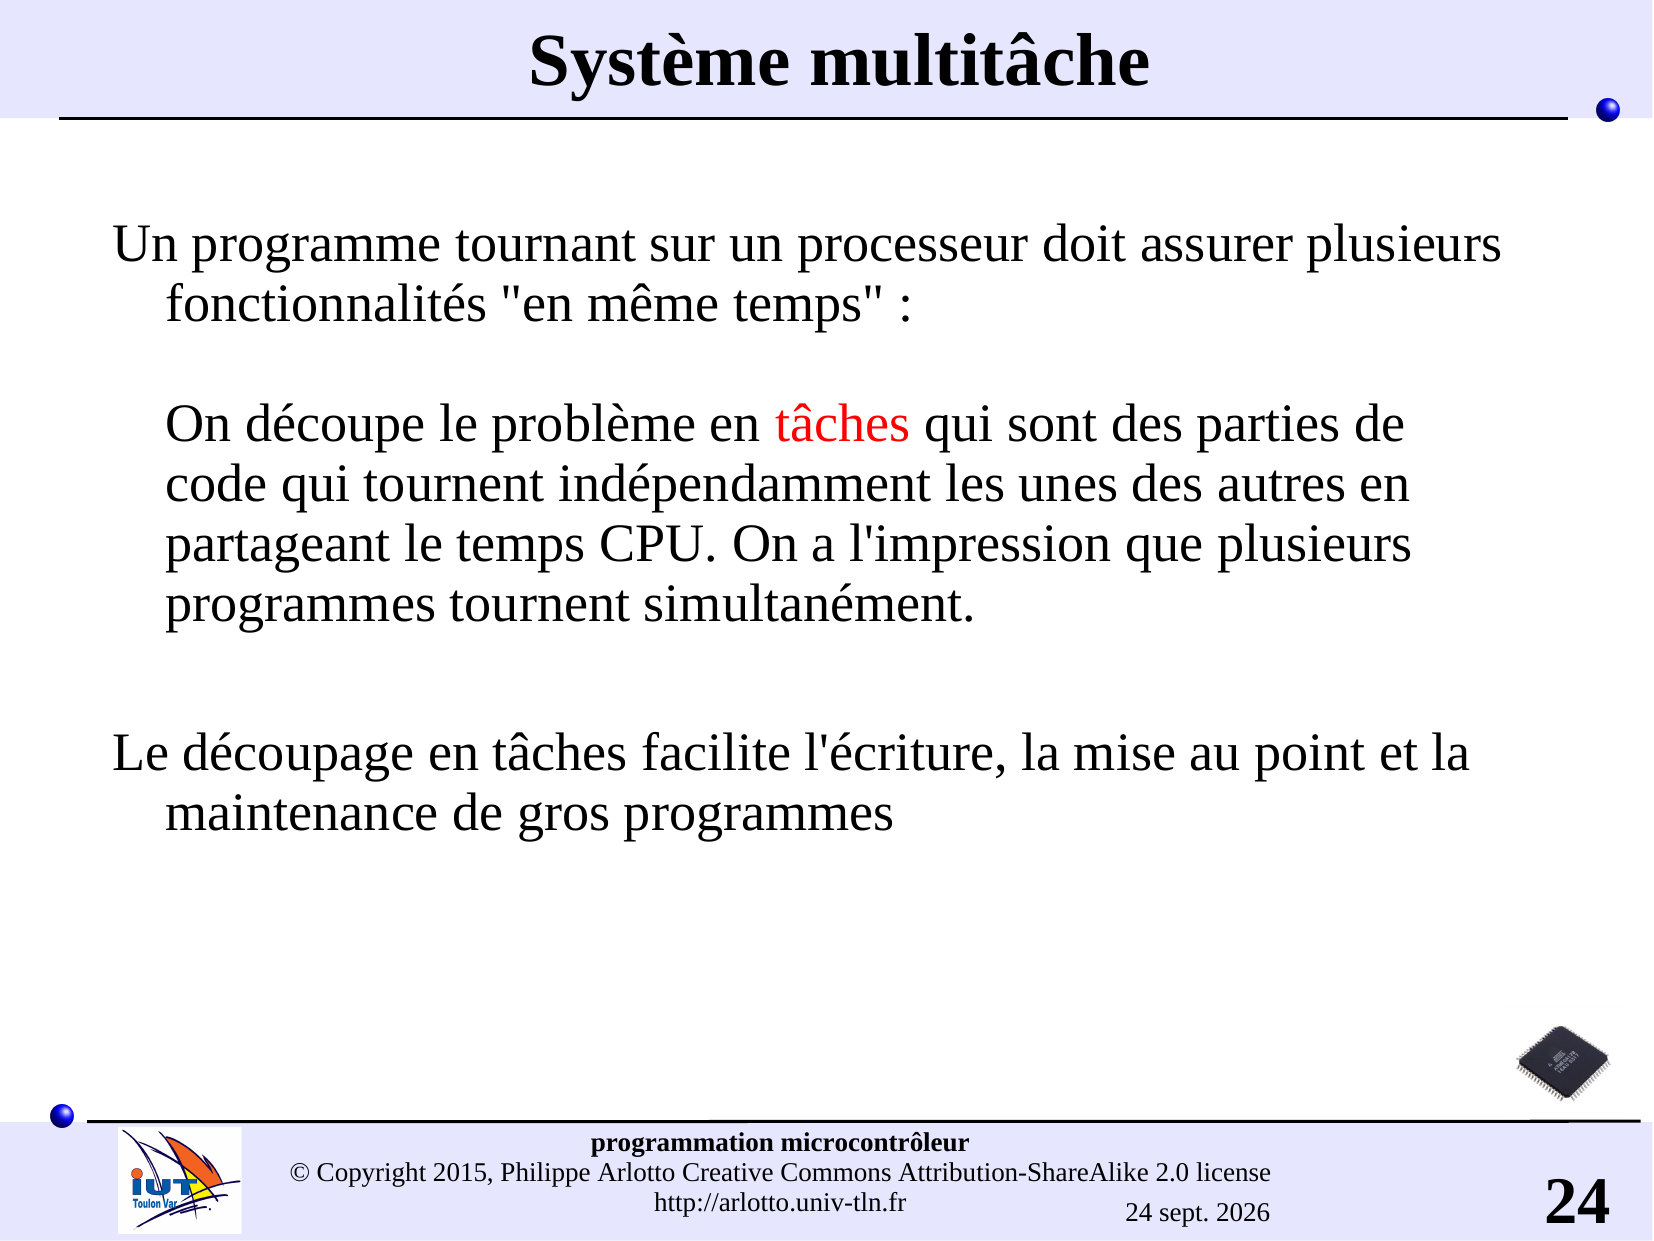

# Système multitâche
Un programme tournant sur un processeur doit assurer plusieurs fonctionnalités "en même temps" :
On découpe le problème en tâches qui sont des parties de code qui tournent indépendamment les unes des autres en partageant le temps CPU. On a l'impression que plusieurs programmes tournent simultanément.
Le découpage en tâches facilite l'écriture, la mise au point et la maintenance de gros programmes